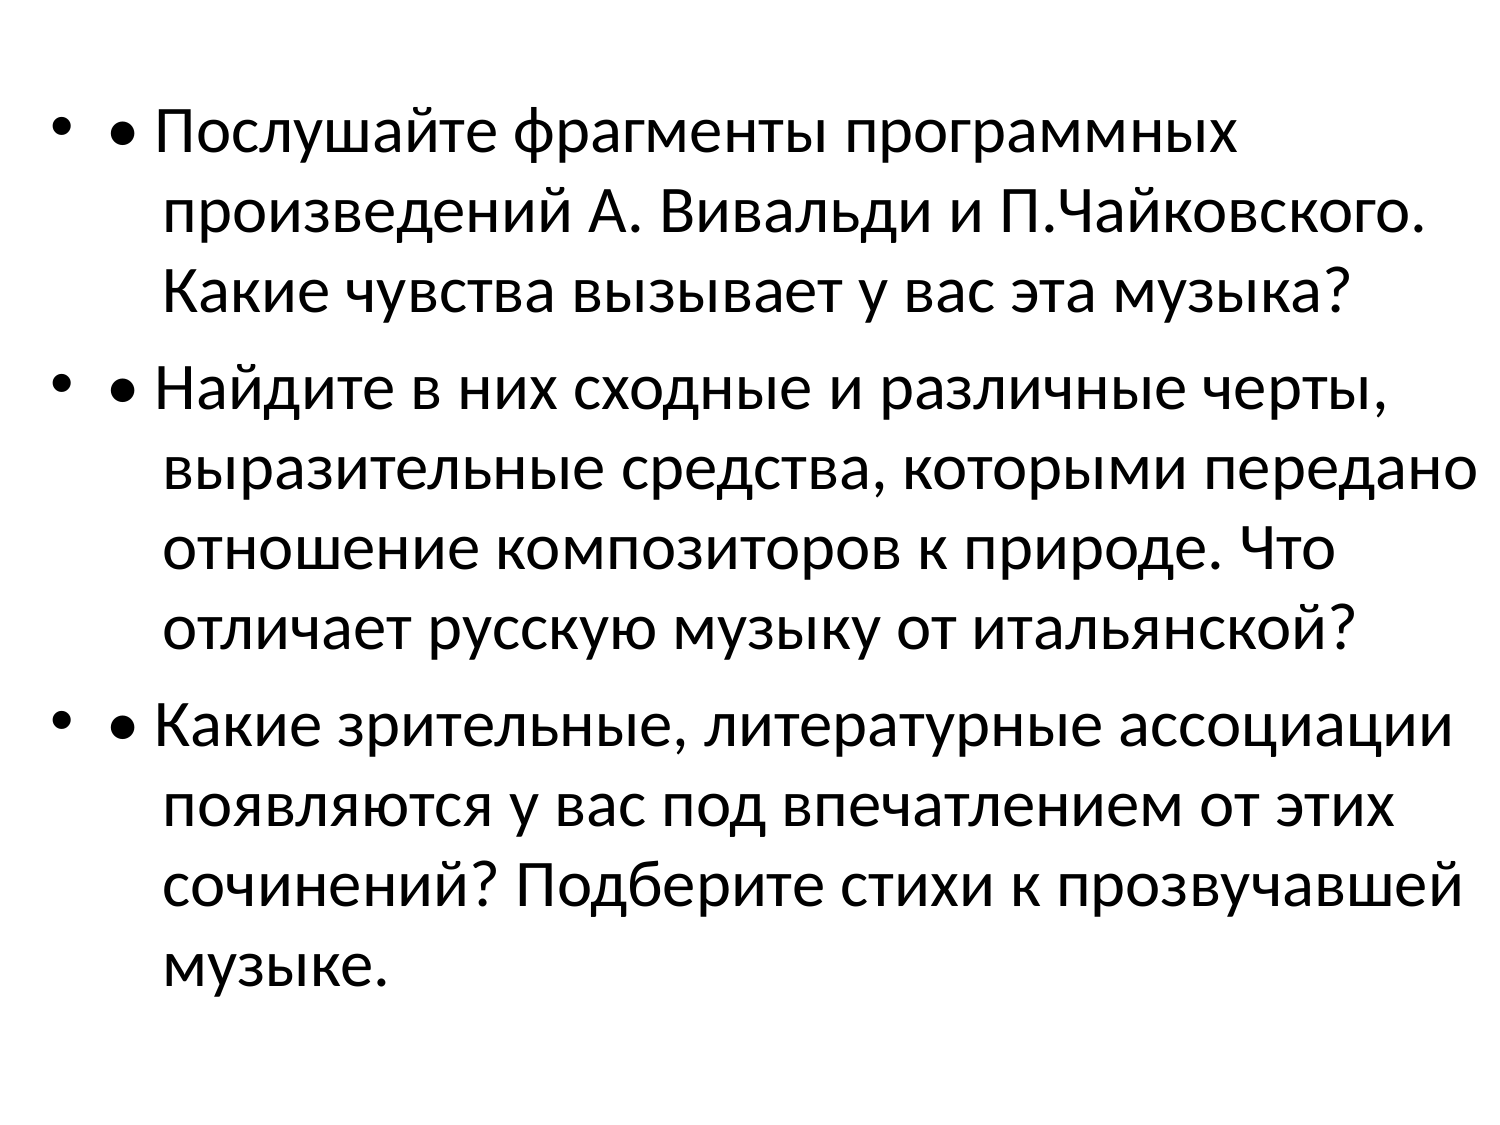

#
• Послушайте фрагменты программных произведений А. Вивальди и П.Чайковского. Какие чувства вызывает у вас эта музыка?
• Найдите в них сходные и различные черты, выразительные средства, которыми передано отношение композиторов к природе. Что отличает русскую музыку от итальянской?
• Какие зрительные, литературные ассоциации появляются у вас под впечатлением от этих сочинений? Подберите стихи к прозвучавшей музыке.